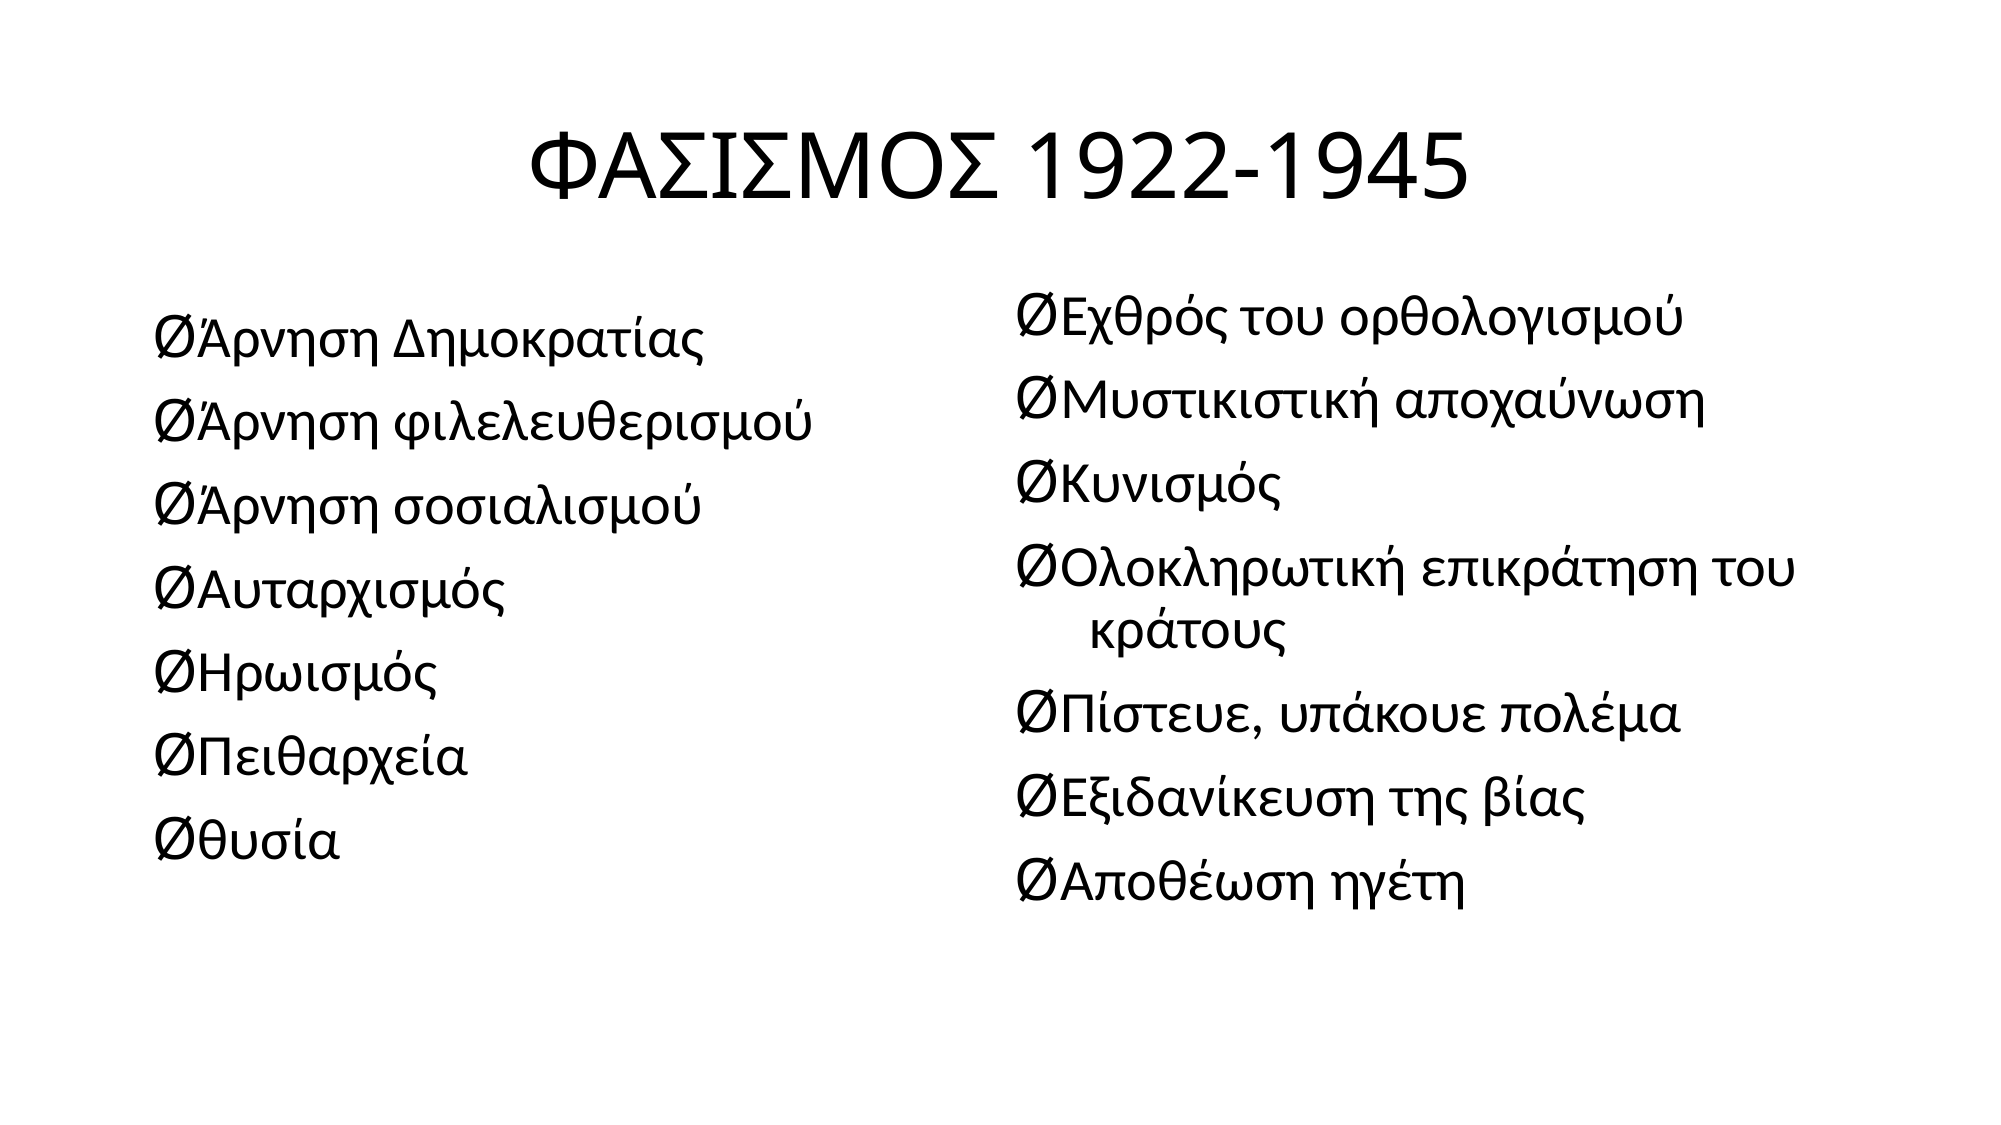

# ΦΑΣΙΣΜΟΣ 1922-1945
Εχθρός του ορθολογισμού
Μυστικιστική αποχαύνωση
Κυνισμός
Ολοκληρωτική επικράτηση του κράτους
Πίστευε, υπάκουε πολέμα
Εξιδανίκευση της βίας
Αποθέωση ηγέτη
Άρνηση Δημοκρατίας
Άρνηση φιλελευθερισμού
Άρνηση σοσιαλισμού
Αυταρχισμός
Ηρωισμός
Πειθαρχεία
θυσία